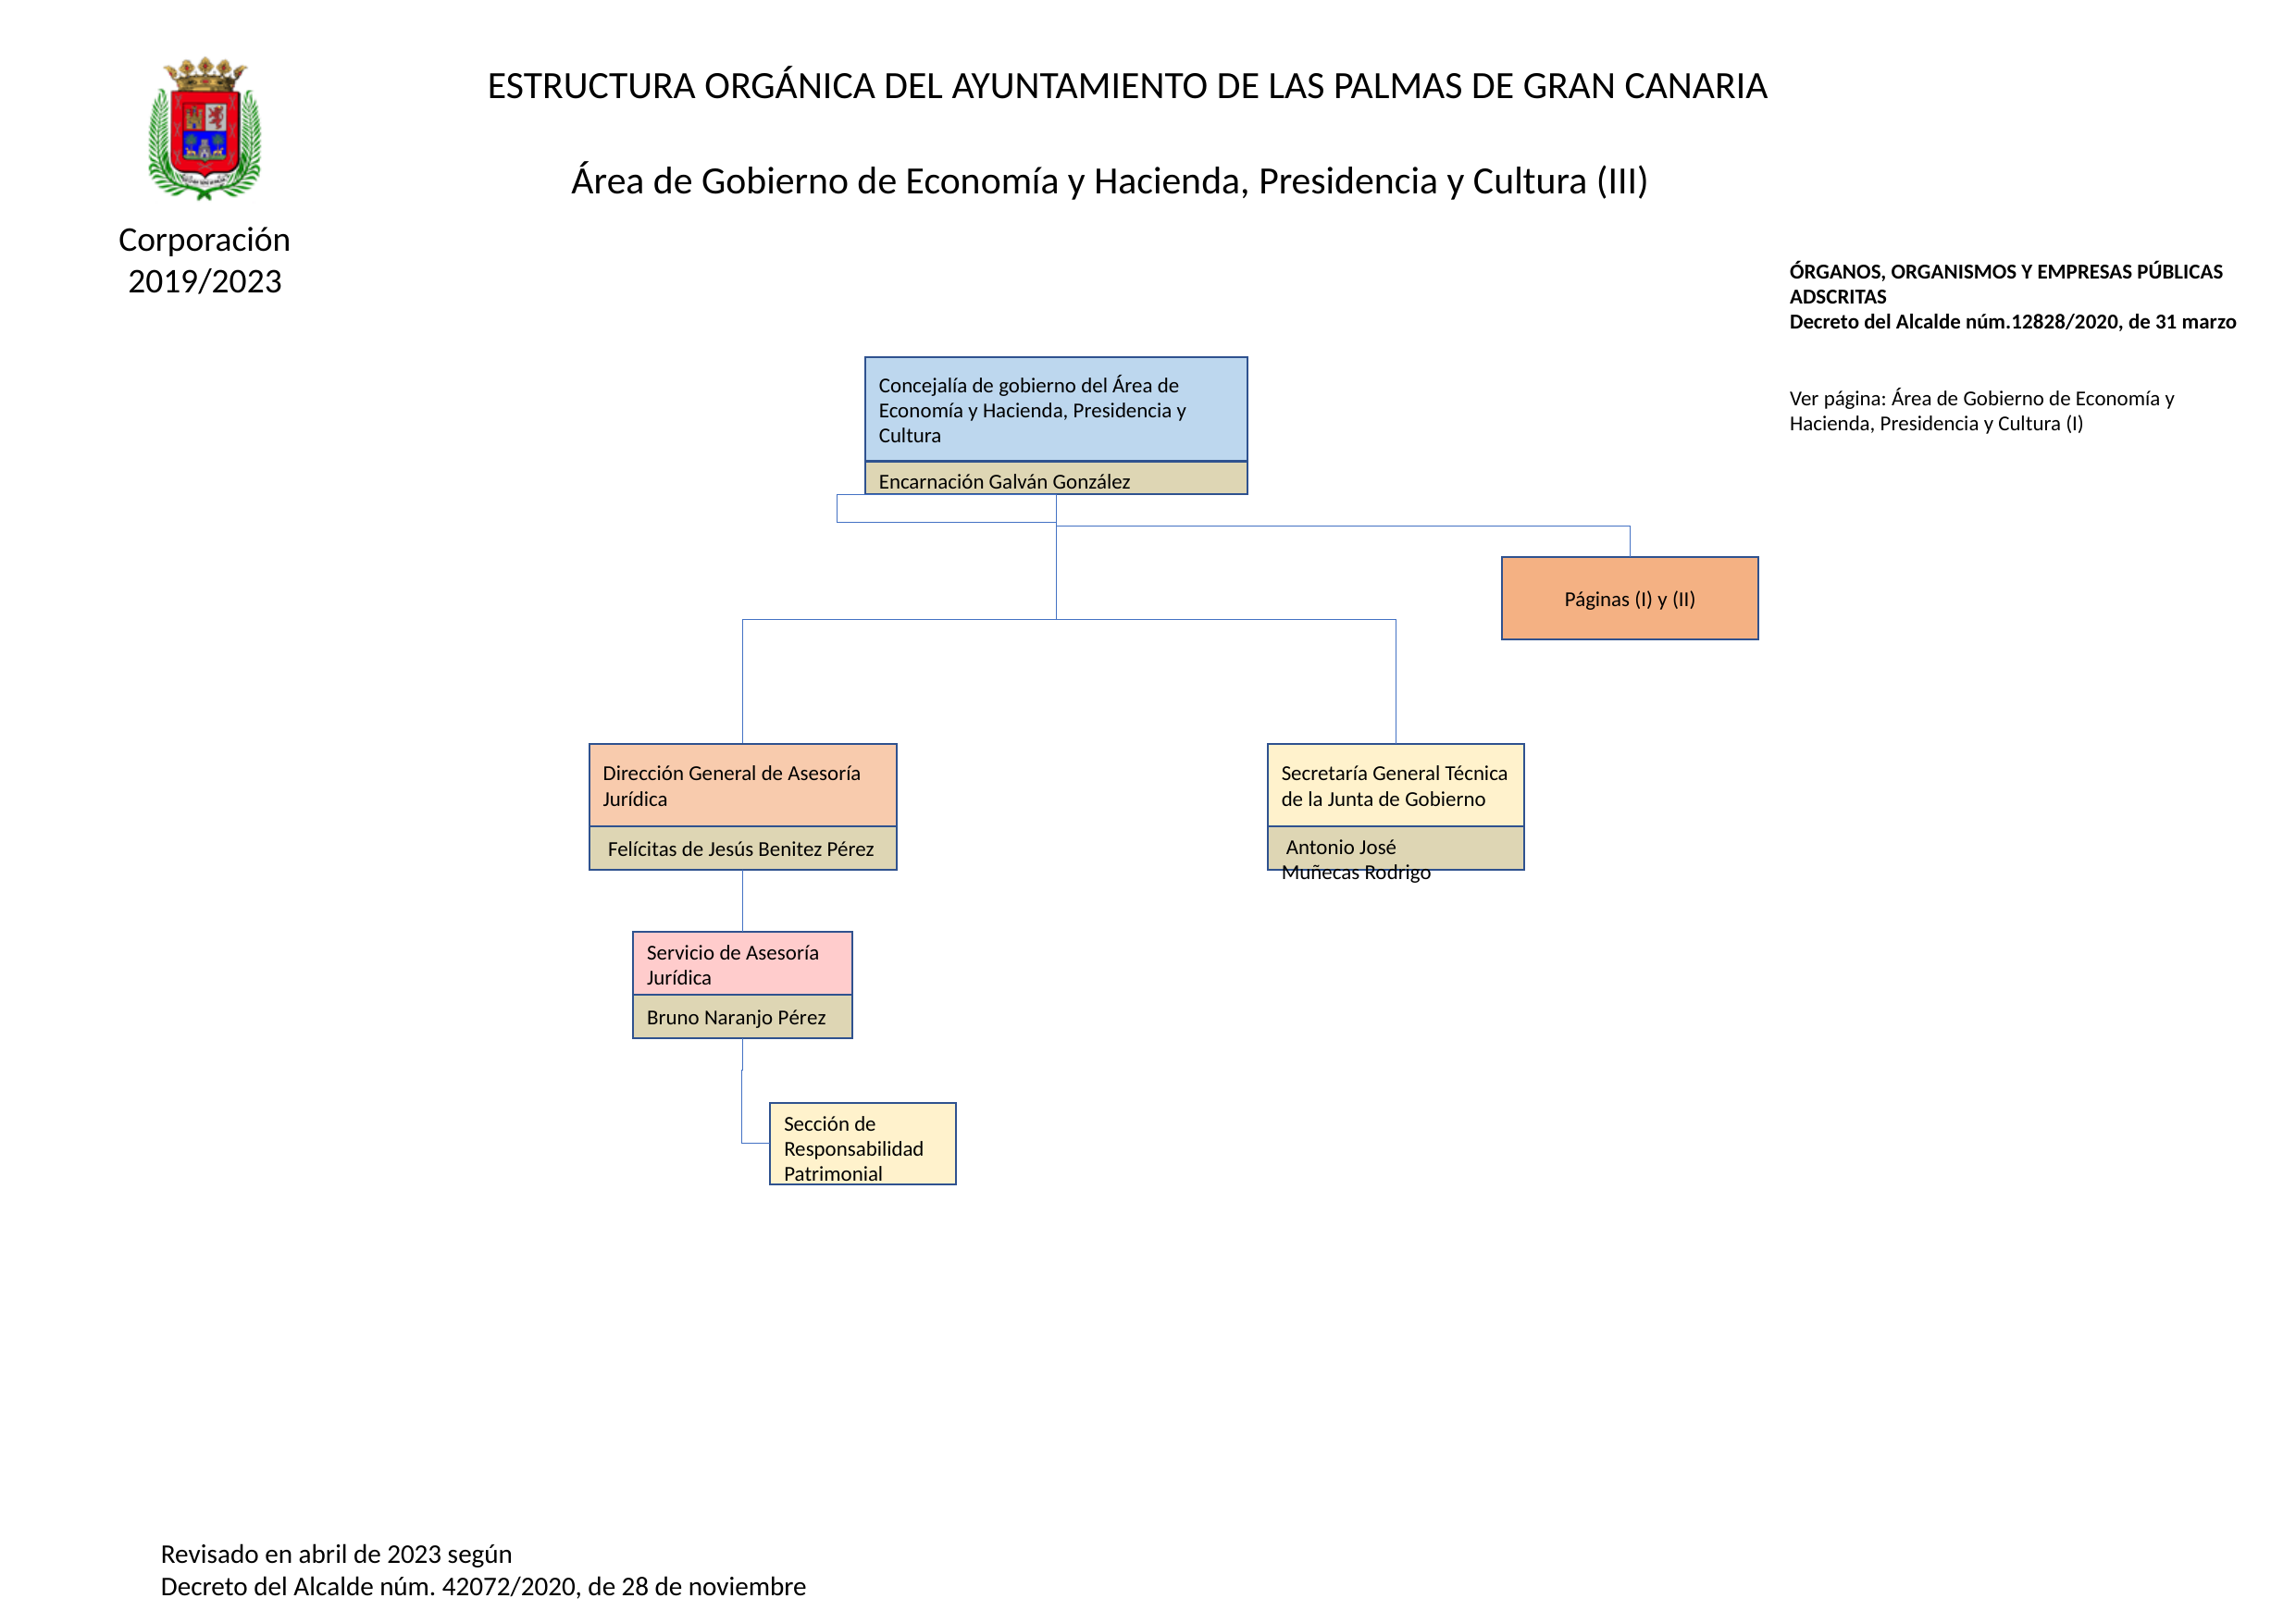

ESTRUCTURA ORGÁNICA DEL AYUNTAMIENTO DE LAS PALMAS DE GRAN CANARIA
Área de Gobierno de Economía y Hacienda, Presidencia y Cultura (III)
Corporación
2019/2023
ÓRGANOS, ORGANISMOS Y EMPRESAS PÚBLICAS ADSCRITAS
Decreto del Alcalde núm.12828/2020, de 31 marzo
Ver página: Área de Gobierno de Economía y Hacienda, Presidencia y Cultura (I)
Concejalía de gobierno del Área de Urbanismo, Edificación y Sostenibilidad Ambiental
Javier Erasmo Doreste Zamora
Concejalía de gobierno del Área de Economía y Hacienda, Presidencia y Cultura
Encarnación Galván González
Páginas (I) y (II)
Dirección General de Asesoría Jurídica
 Felícitas de Jesús Benitez Pérez
Secretaría General Técnica de la Junta de Gobierno
 Antonio José
Muñecas Rodrigo
Servicio de Asesoría Jurídica
Bruno Naranjo Pérez
Sección de Responsabilidad
Patrimonial
Revisado en abril de 2023 según
Decreto del Alcalde núm. 42072/2020, de 28 de noviembre